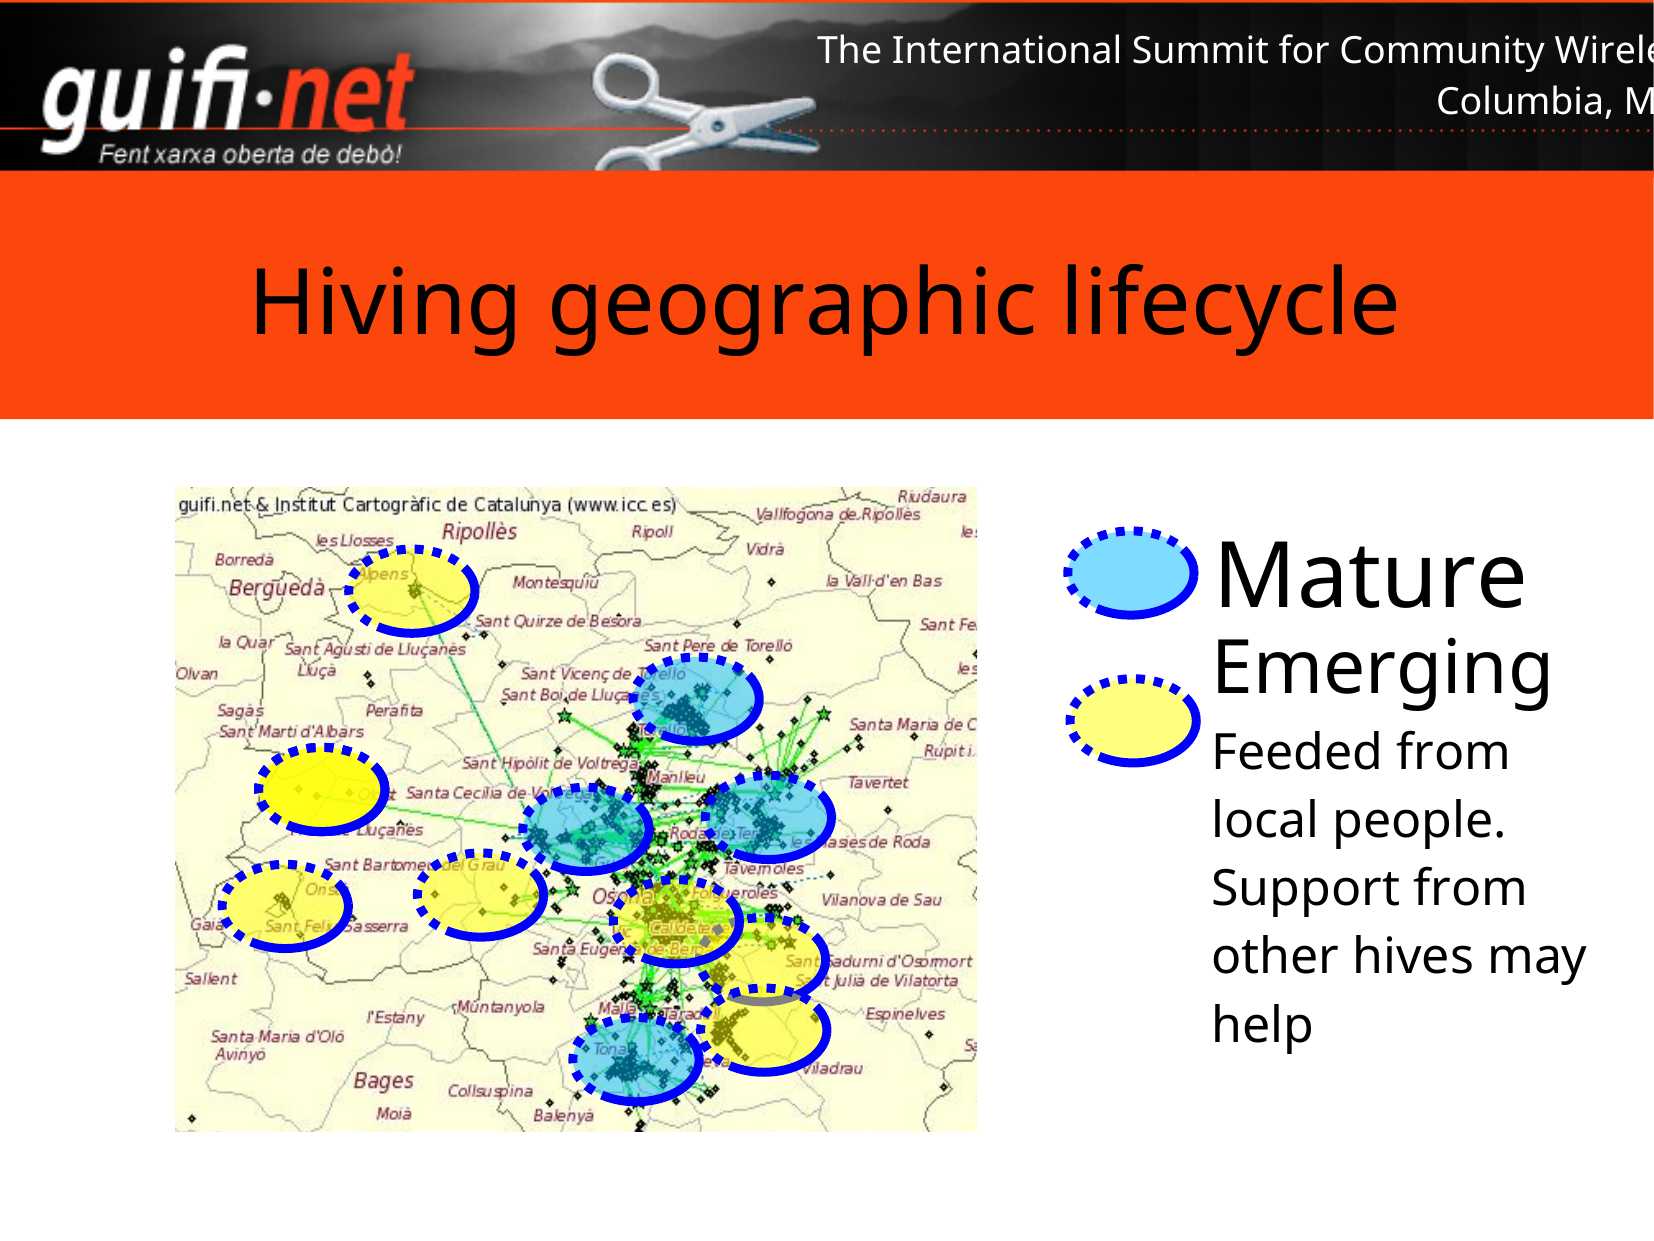

# Hiving geographic lifecycle
Mature
Emerging
Feeded from local people.
Support from other hives may help